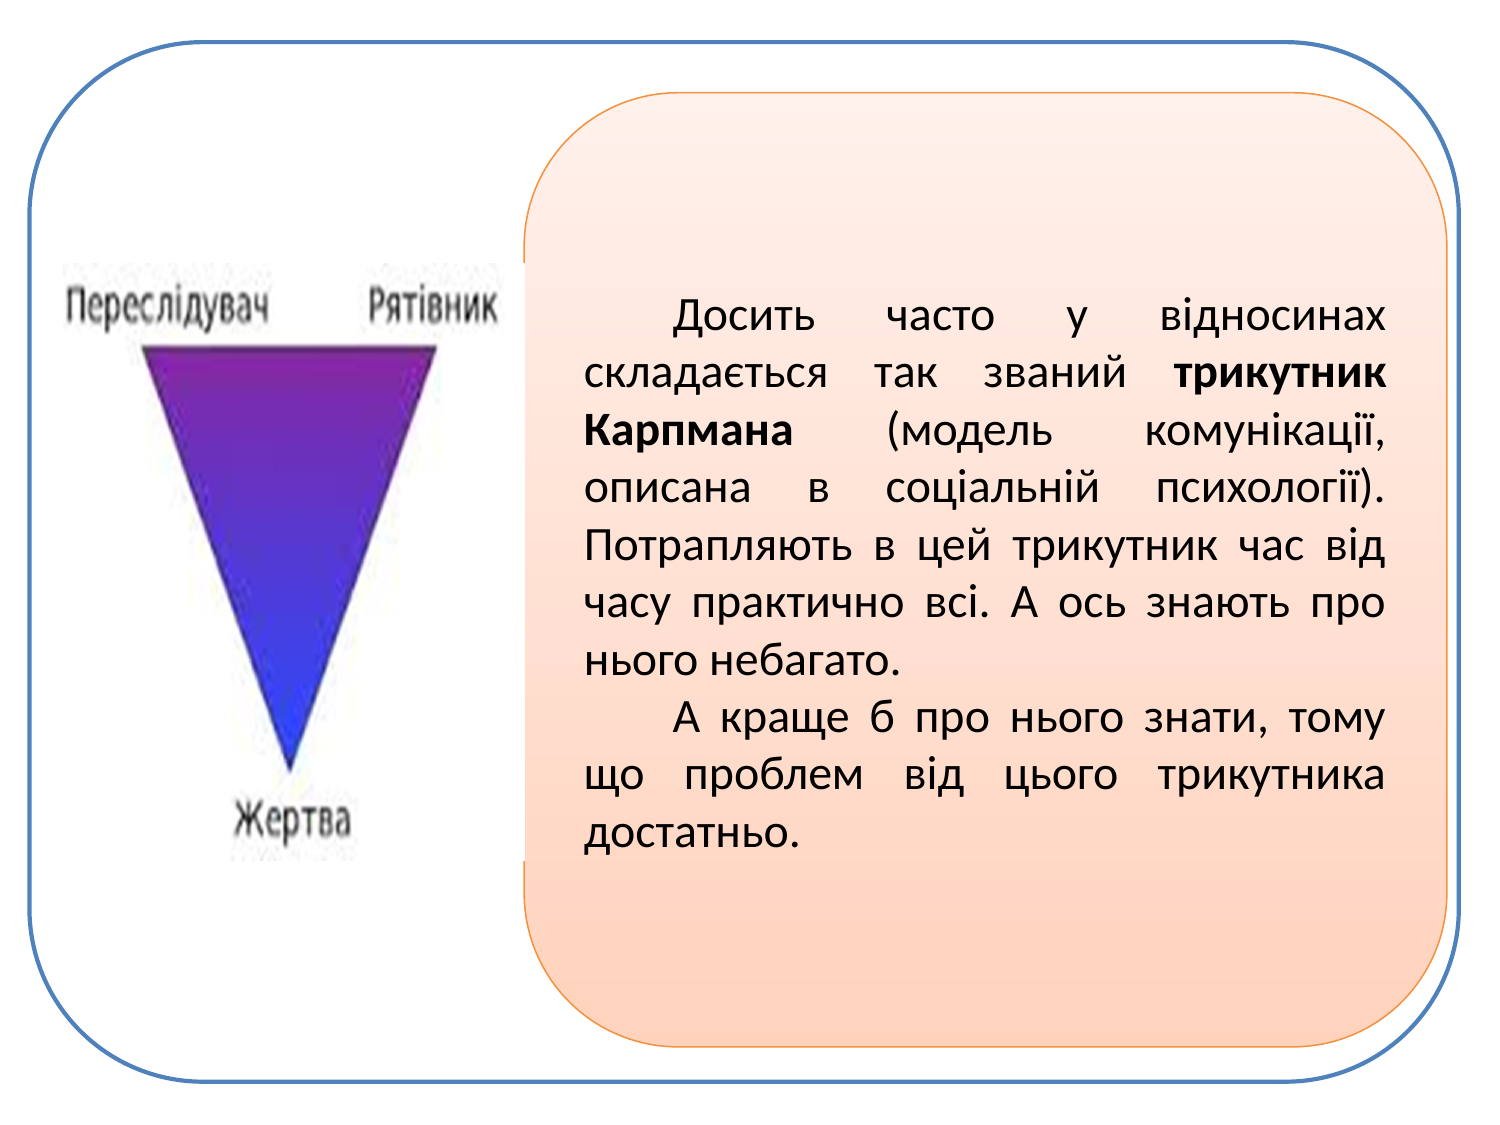

Досить часто у відносинах складається так званий трикутник Карпмана (модель комунікації, описана в соціальній психології). Потрапляють в цей трикутник час від часу практично всі. А ось знають про нього небагато.
А краще б про нього знати, тому що проблем від цього трикутника достатньо.